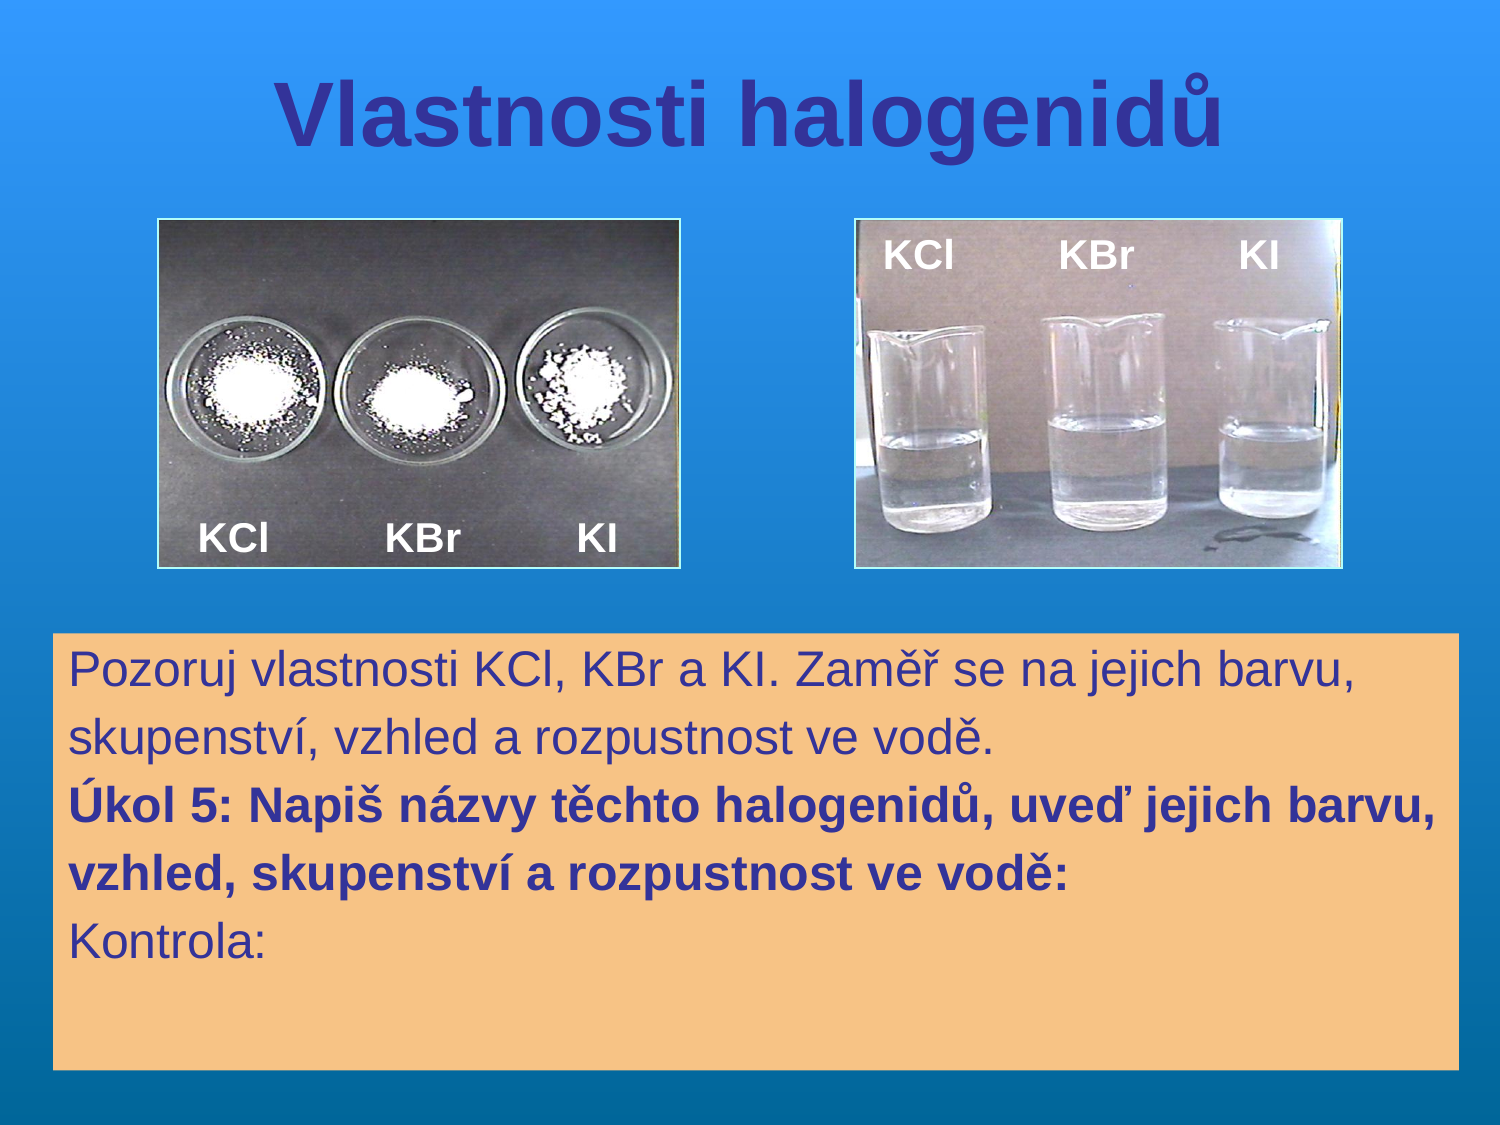

# Vlastnosti halogenidů
KCl KBr KI
KCl KBr KI
Pozoruj vlastnosti KCl, KBr a KI. Zaměř se na jejich barvu,
skupenství, vzhled a rozpustnost ve vodě.
Úkol 5: Napiš názvy těchto halogenidů, uveď jejich barvu,
vzhled, skupenství a rozpustnost ve vodě:
Kontrola: Chlorid draselný, bromid draselný, jodid draselný,
všechny jsou bílé, pevné, krystalické látky rozpustné ve vodě.